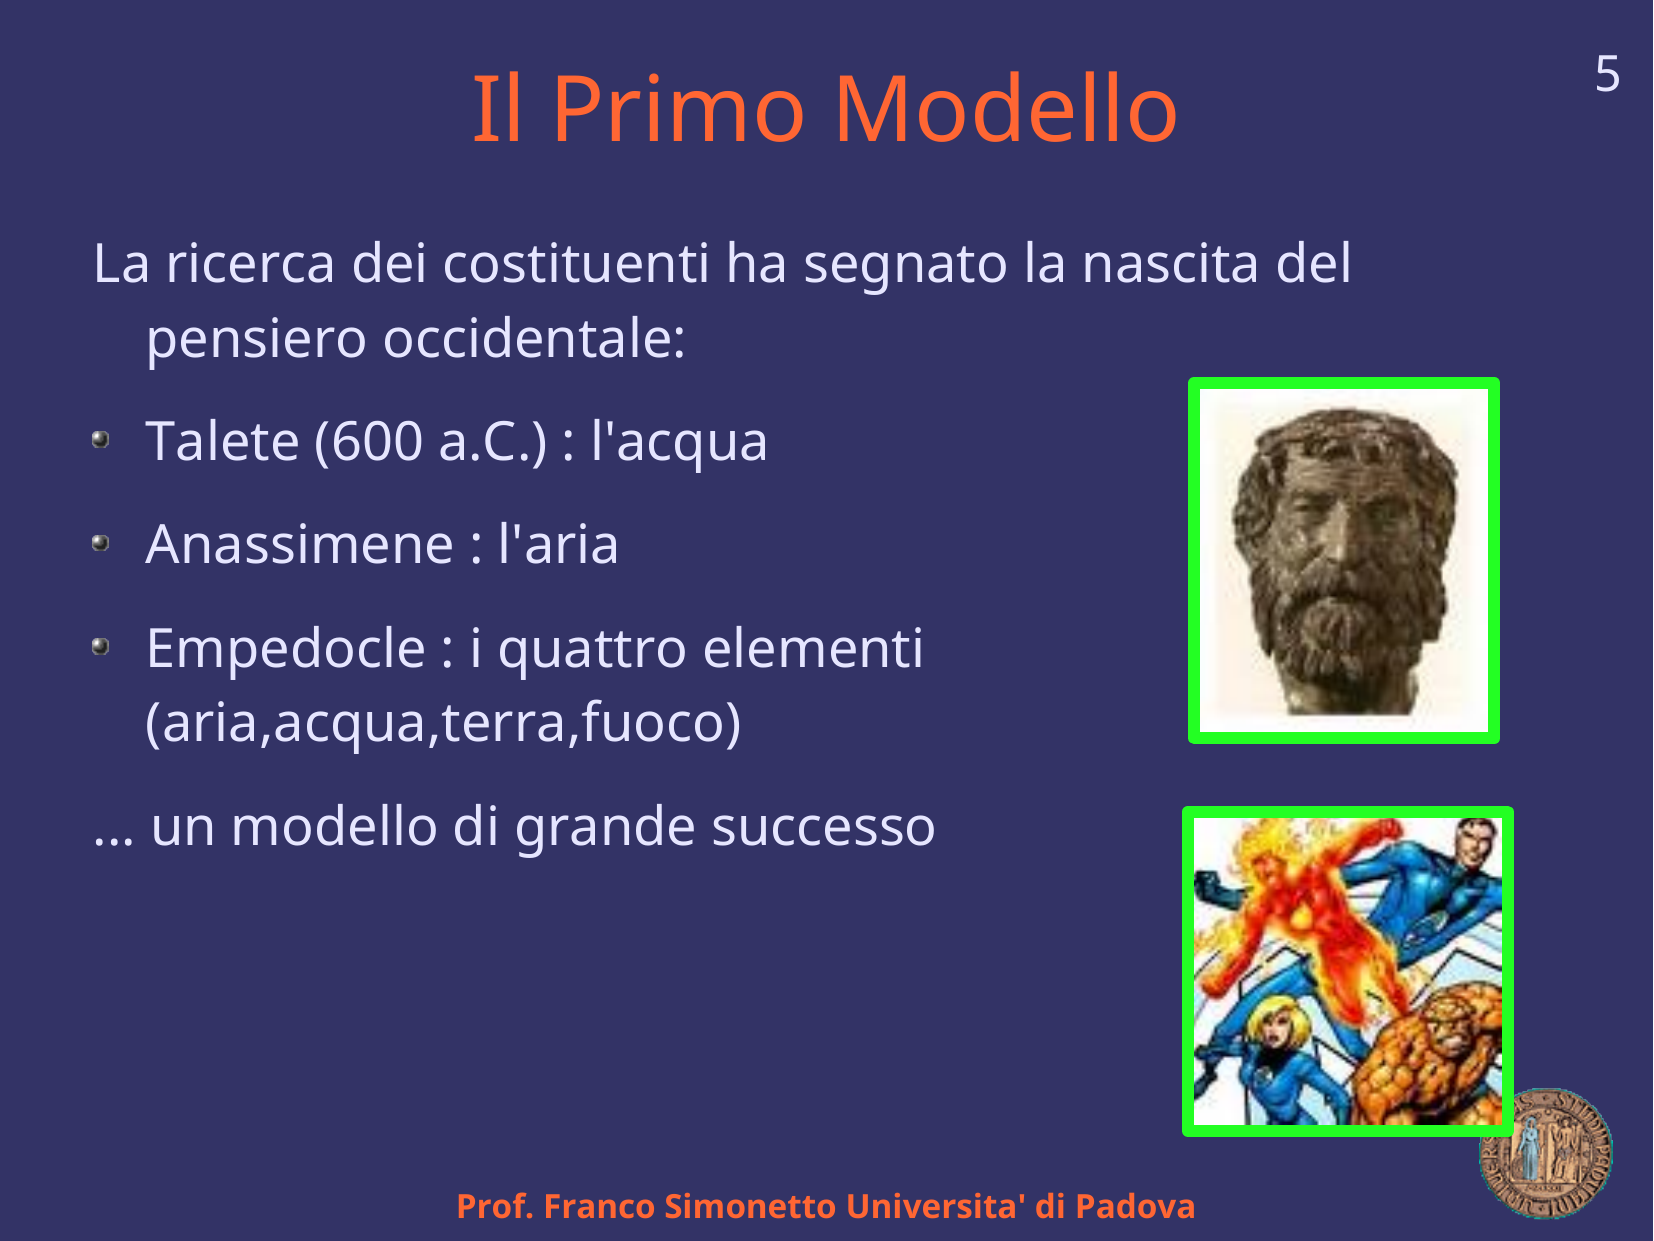

5
# Il Primo Modello
La ricerca dei costituenti ha segnato la nascita del pensiero occidentale:
Talete (600 a.C.) : l'acqua
Anassimene : l'aria
Empedocle : i quattro elementi (aria,acqua,terra,fuoco)
... un modello di grande successo